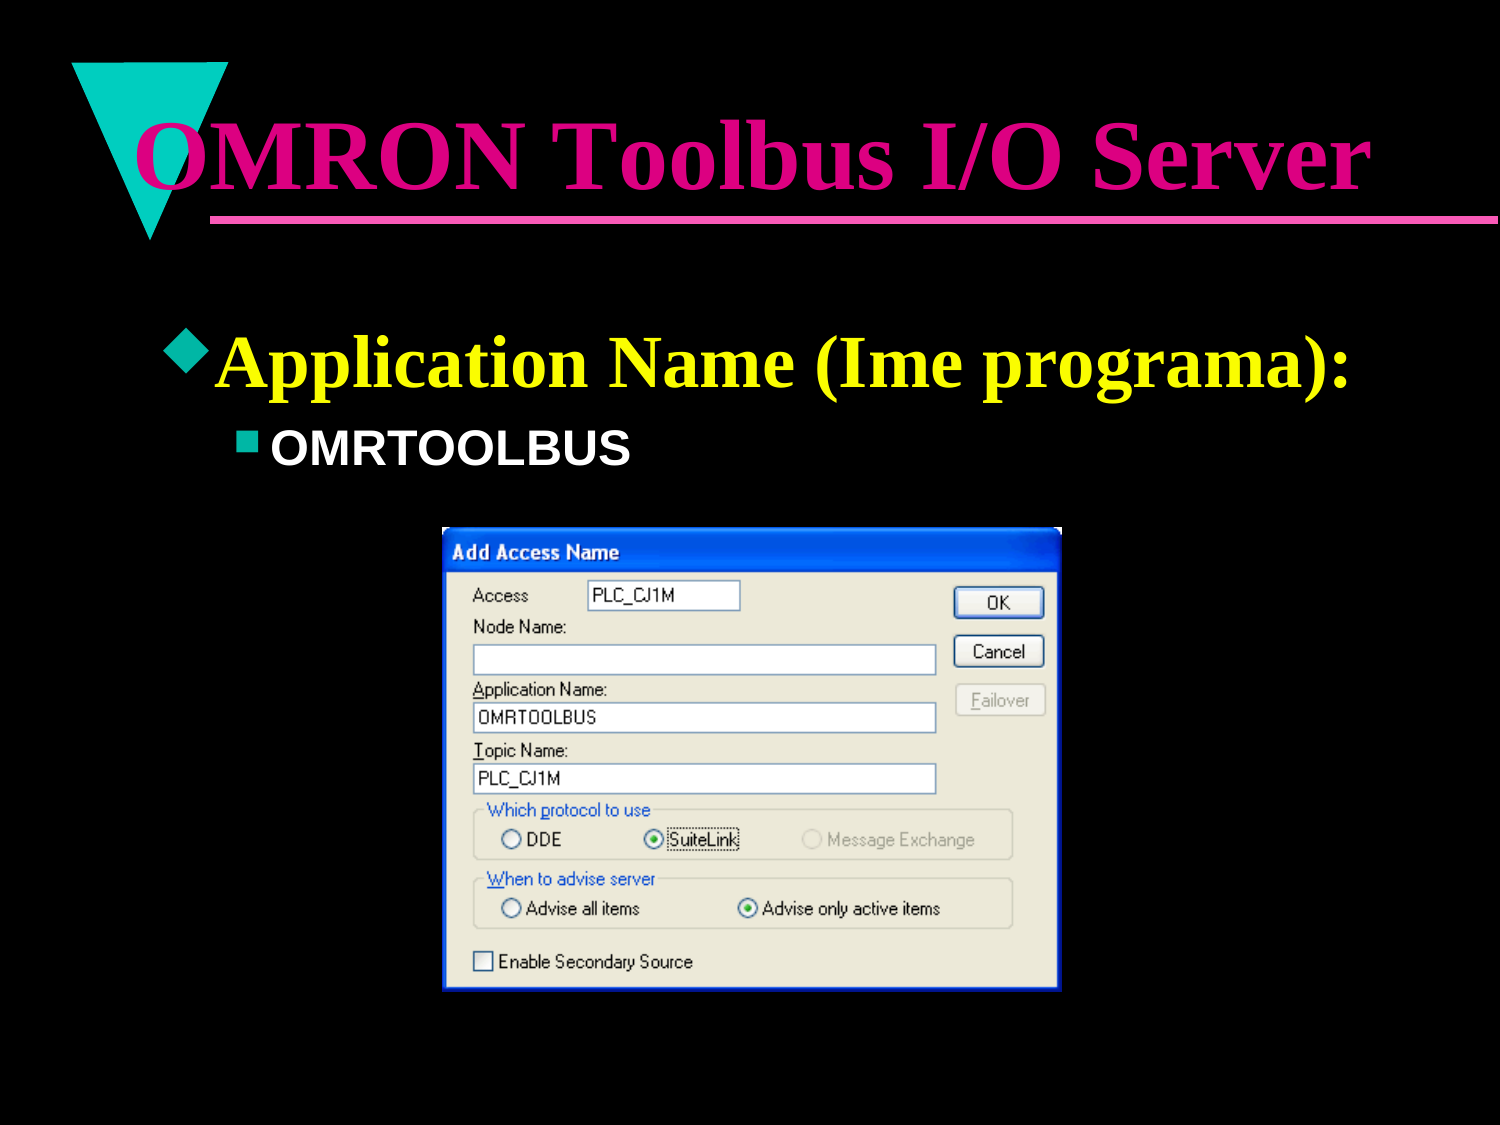

# OMRON Toolbus I/O Server
Application Name (Ime programa):
OMRTOOLBUS
RVP2
I/O komunikacija
25